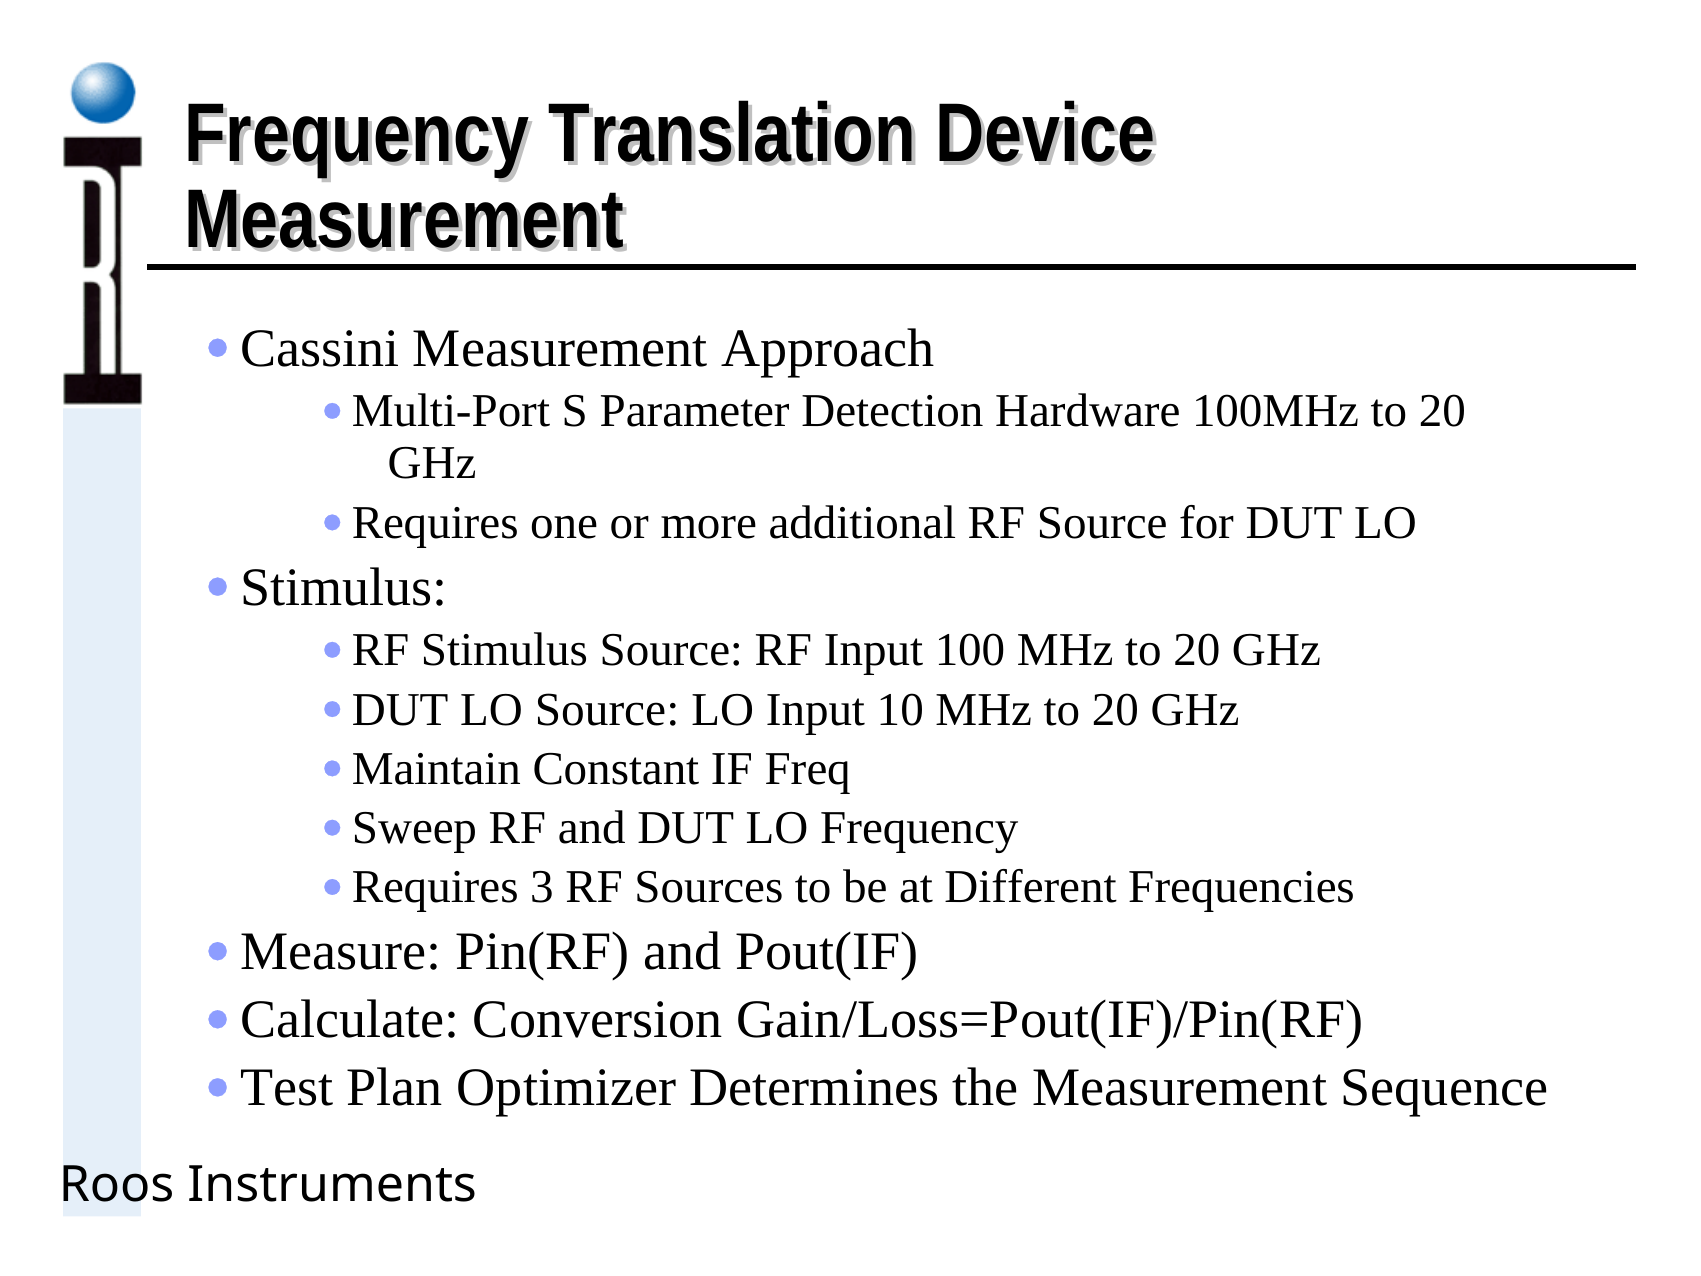

Frequency Translation Device Measurement
Cassini Measurement Approach
Multi-Port S Parameter Detection Hardware 100MHz to 20 GHz
Requires one or more additional RF Source for DUT LO
Stimulus:
RF Stimulus Source: RF Input 100 MHz to 20 GHz
DUT LO Source: LO Input 10 MHz to 20 GHz
Maintain Constant IF Freq
Sweep RF and DUT LO Frequency
Requires 3 RF Sources to be at Different Frequencies
Measure: Pin(RF) and Pout(IF)
Calculate: Conversion Gain/Loss=Pout(IF)/Pin(RF)
Test Plan Optimizer Determines the Measurement Sequence